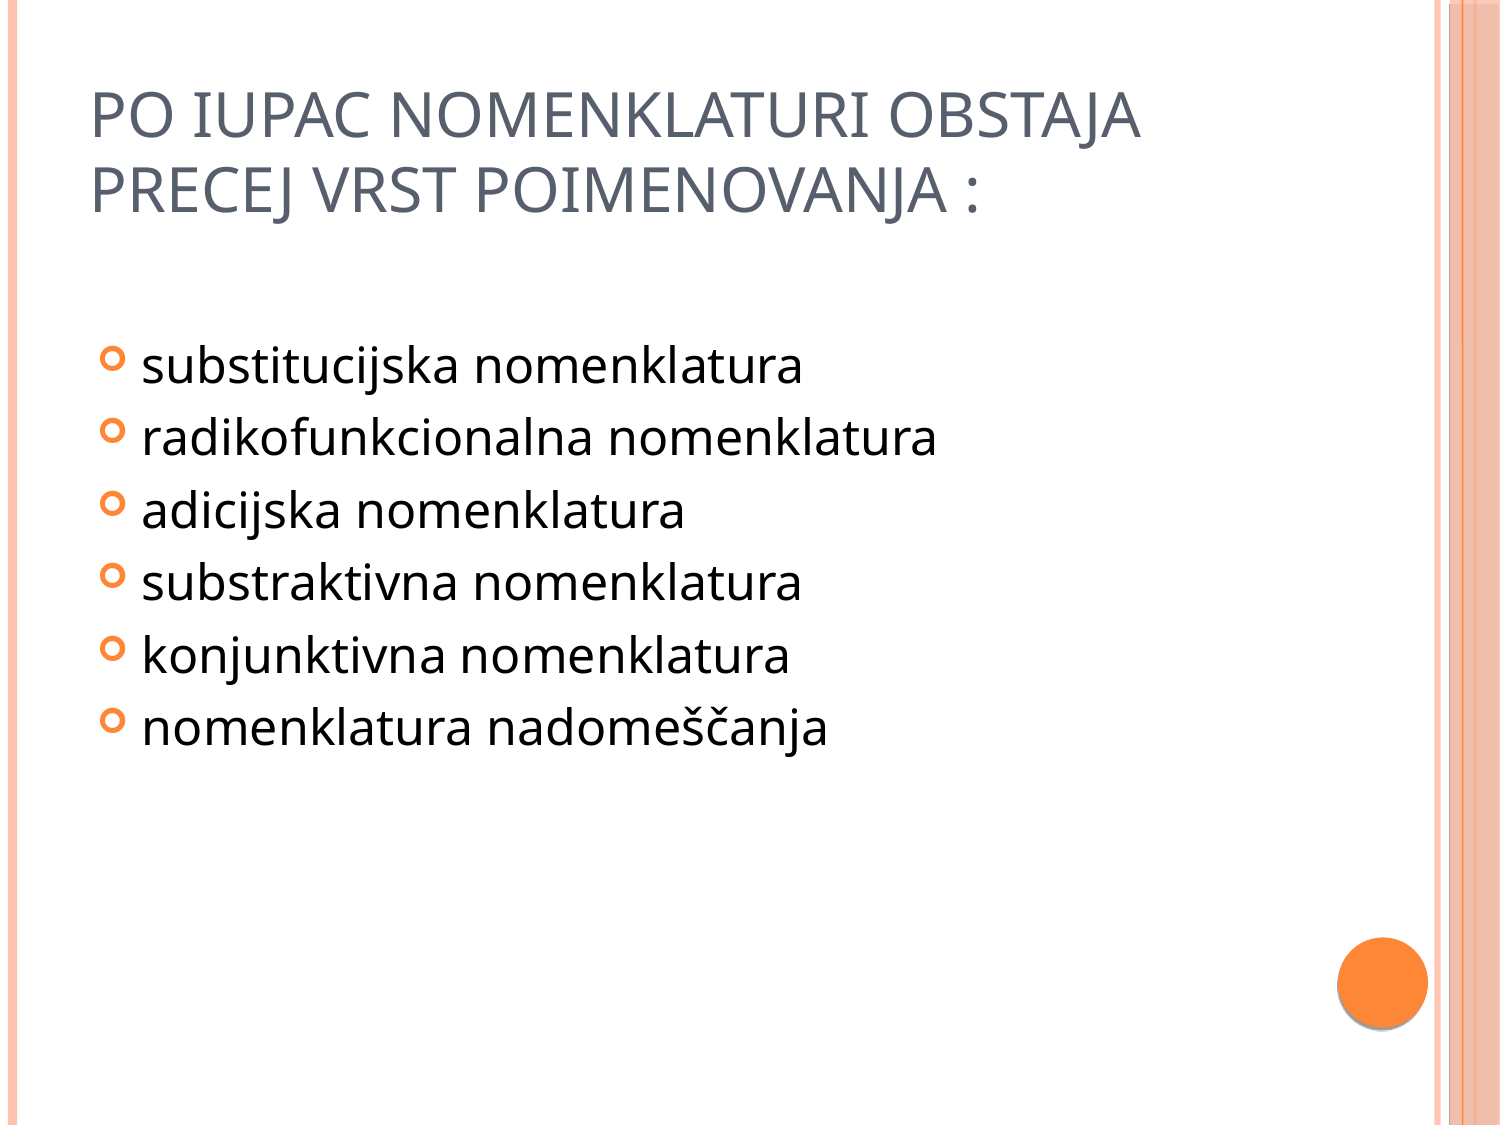

# Po IUPAC nomenklaturi obstaja precej vrst poimenovanja :
substitucijska nomenklatura
radikofunkcionalna nomenklatura
adicijska nomenklatura
substraktivna nomenklatura
konjunktivna nomenklatura
nomenklatura nadomeščanja